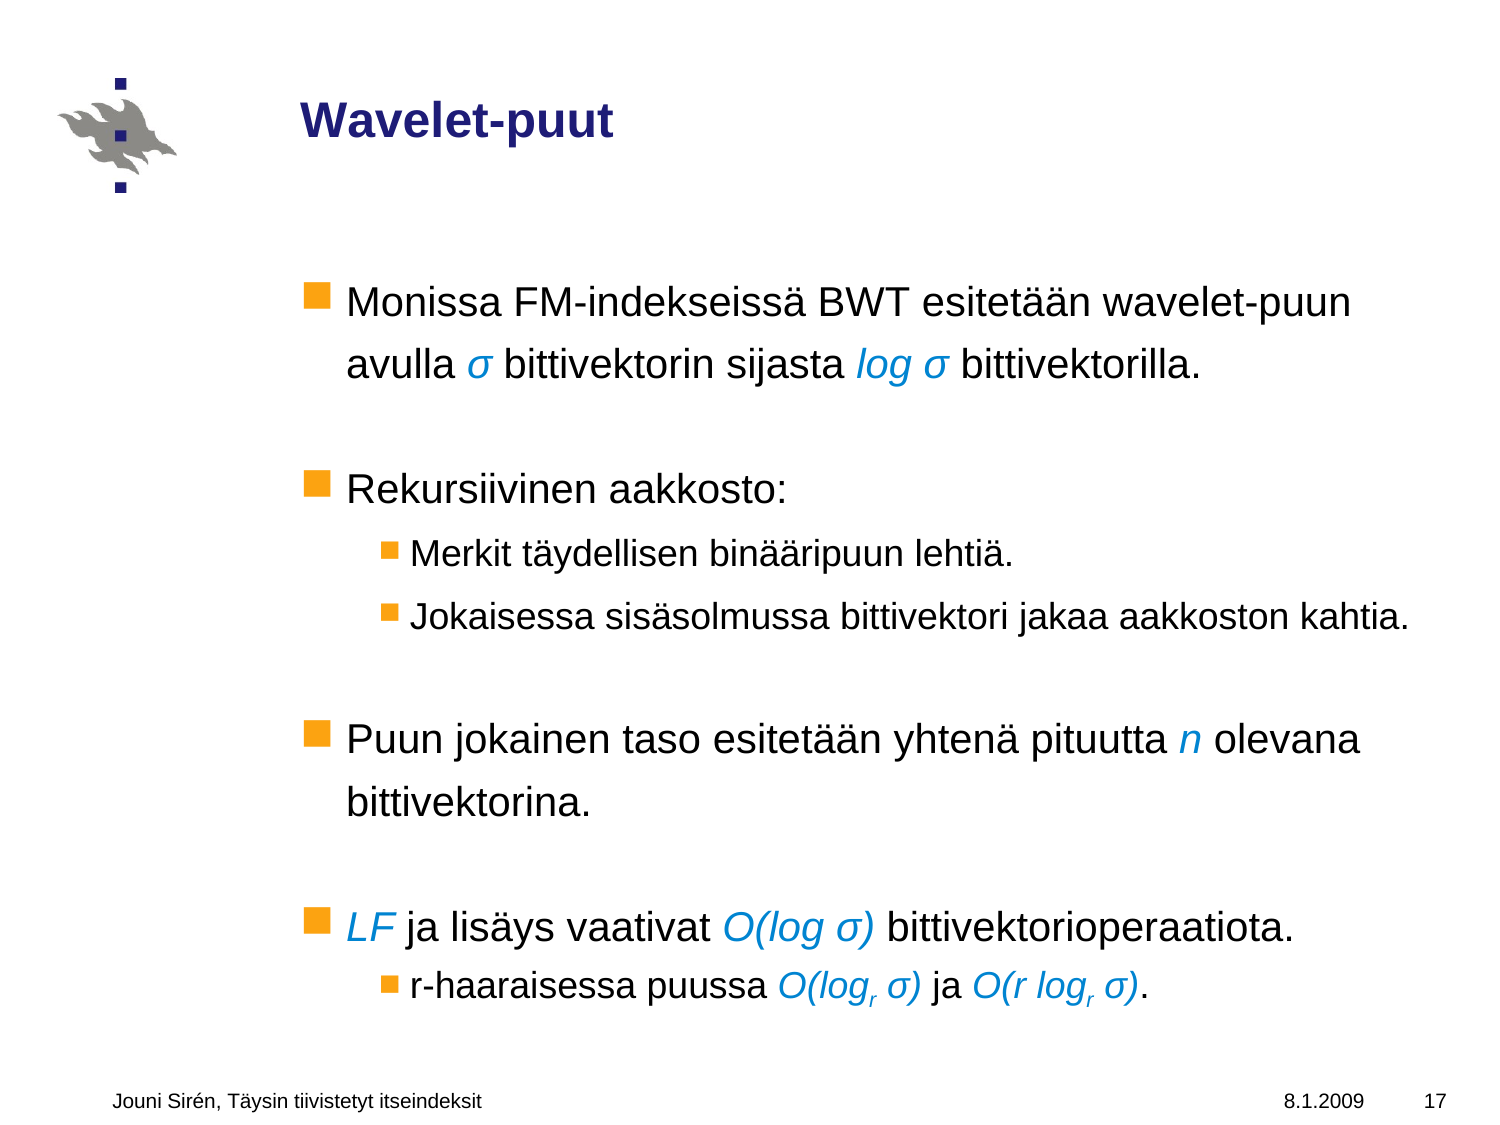

# Wavelet-puut
Monissa FM-indekseissä BWT esitetään wavelet-puun avulla σ bittivektorin sijasta log σ bittivektorilla.
Rekursiivinen aakkosto:
Merkit täydellisen binääripuun lehtiä.
Jokaisessa sisäsolmussa bittivektori jakaa aakkoston kahtia.
Puun jokainen taso esitetään yhtenä pituutta n olevana bittivektorina.
LF ja lisäys vaativat O(log σ) bittivektorioperaatiota.
r-haaraisessa puussa O(logr σ) ja O(r logr σ).
Jouni Sirén, Täysin tiivistetyt itseindeksit
8.1.2009
17